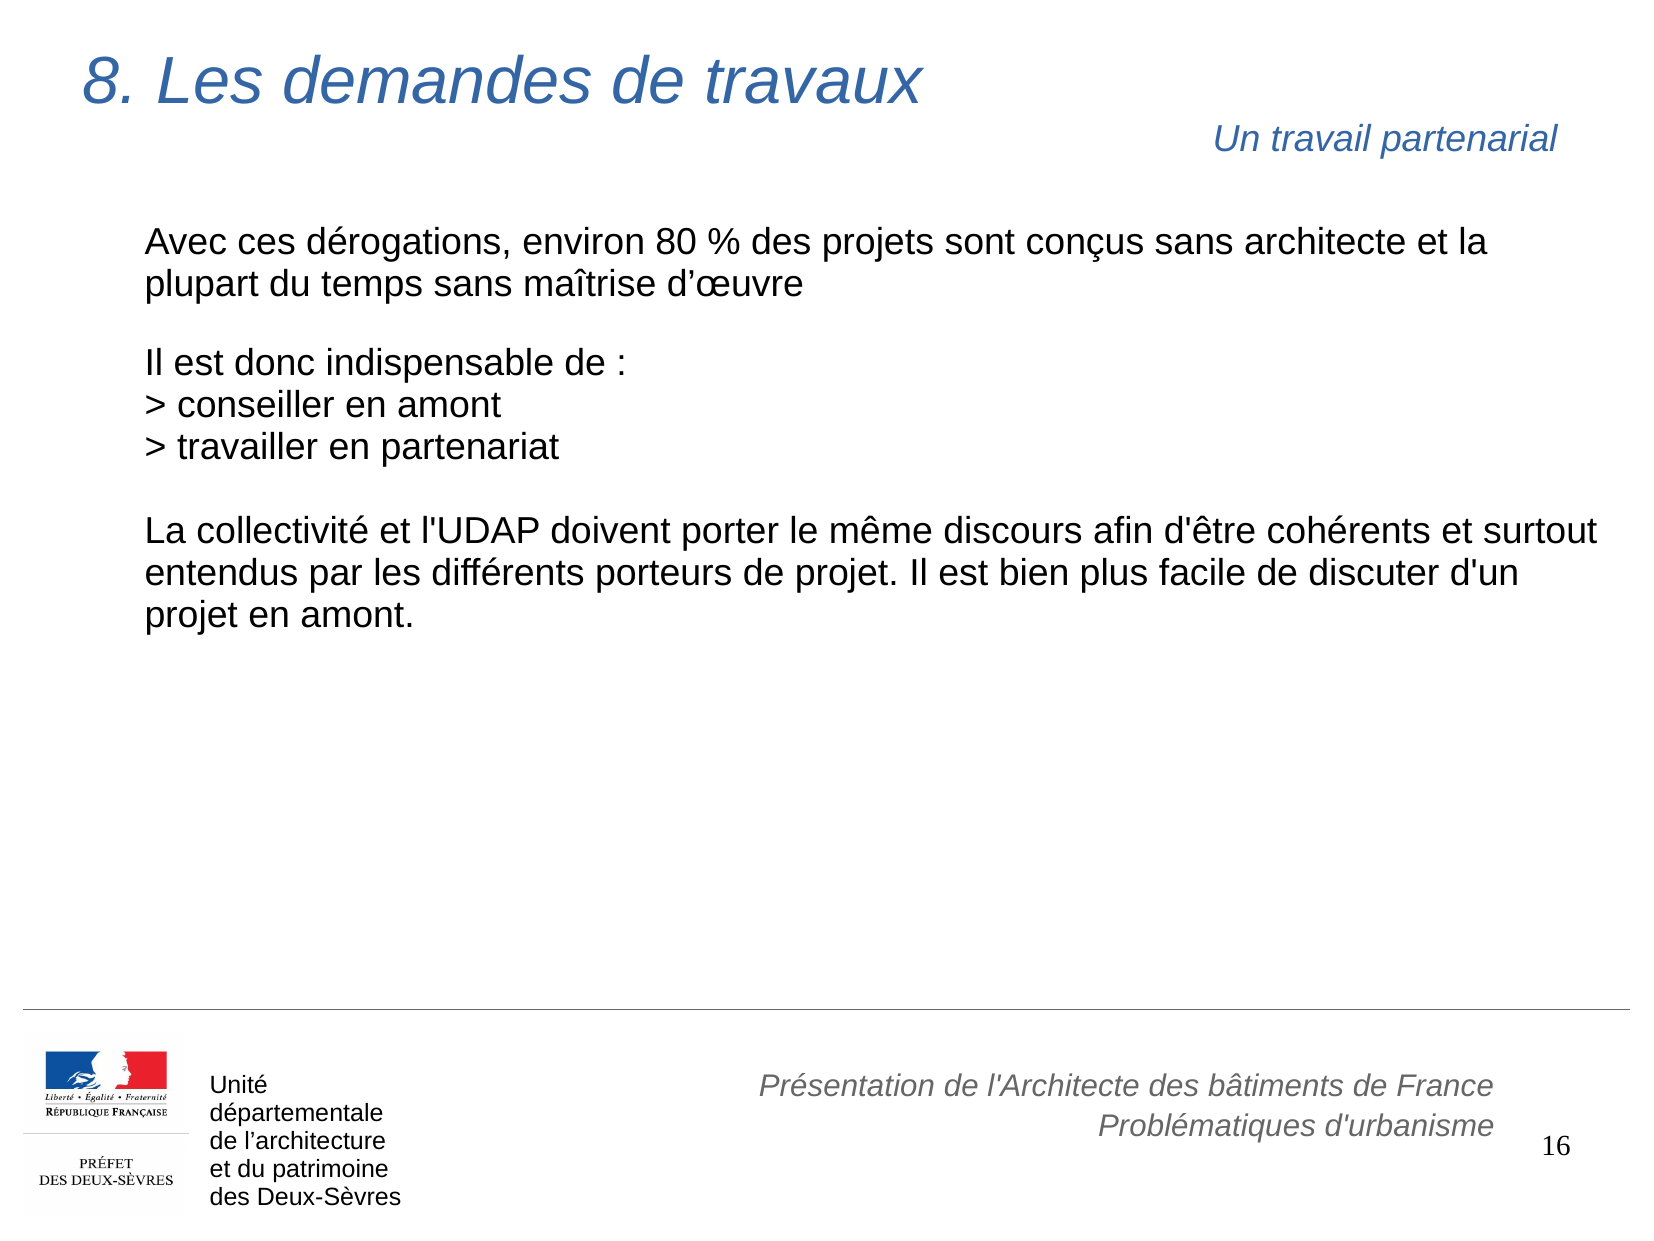

# 8. Les demandes de travaux Un travail partenarial
Avec ces dérogations, environ 80 % des projets sont conçus sans architecte et la plupart du temps sans maîtrise d’œuvre
Il est donc indispensable de :
> conseiller en amont
> travailler en partenariat
La collectivité et l'UDAP doivent porter le même discours afin d'être cohérents et surtout entendus par les différents porteurs de projet. Il est bien plus facile de discuter d'un projet en amont.
Présentation de l'Architecte des bâtiments de France
Problématiques d'urbanisme
Unité
départementale
de l’architecture
et du patrimoine
des Deux-Sèvres
16